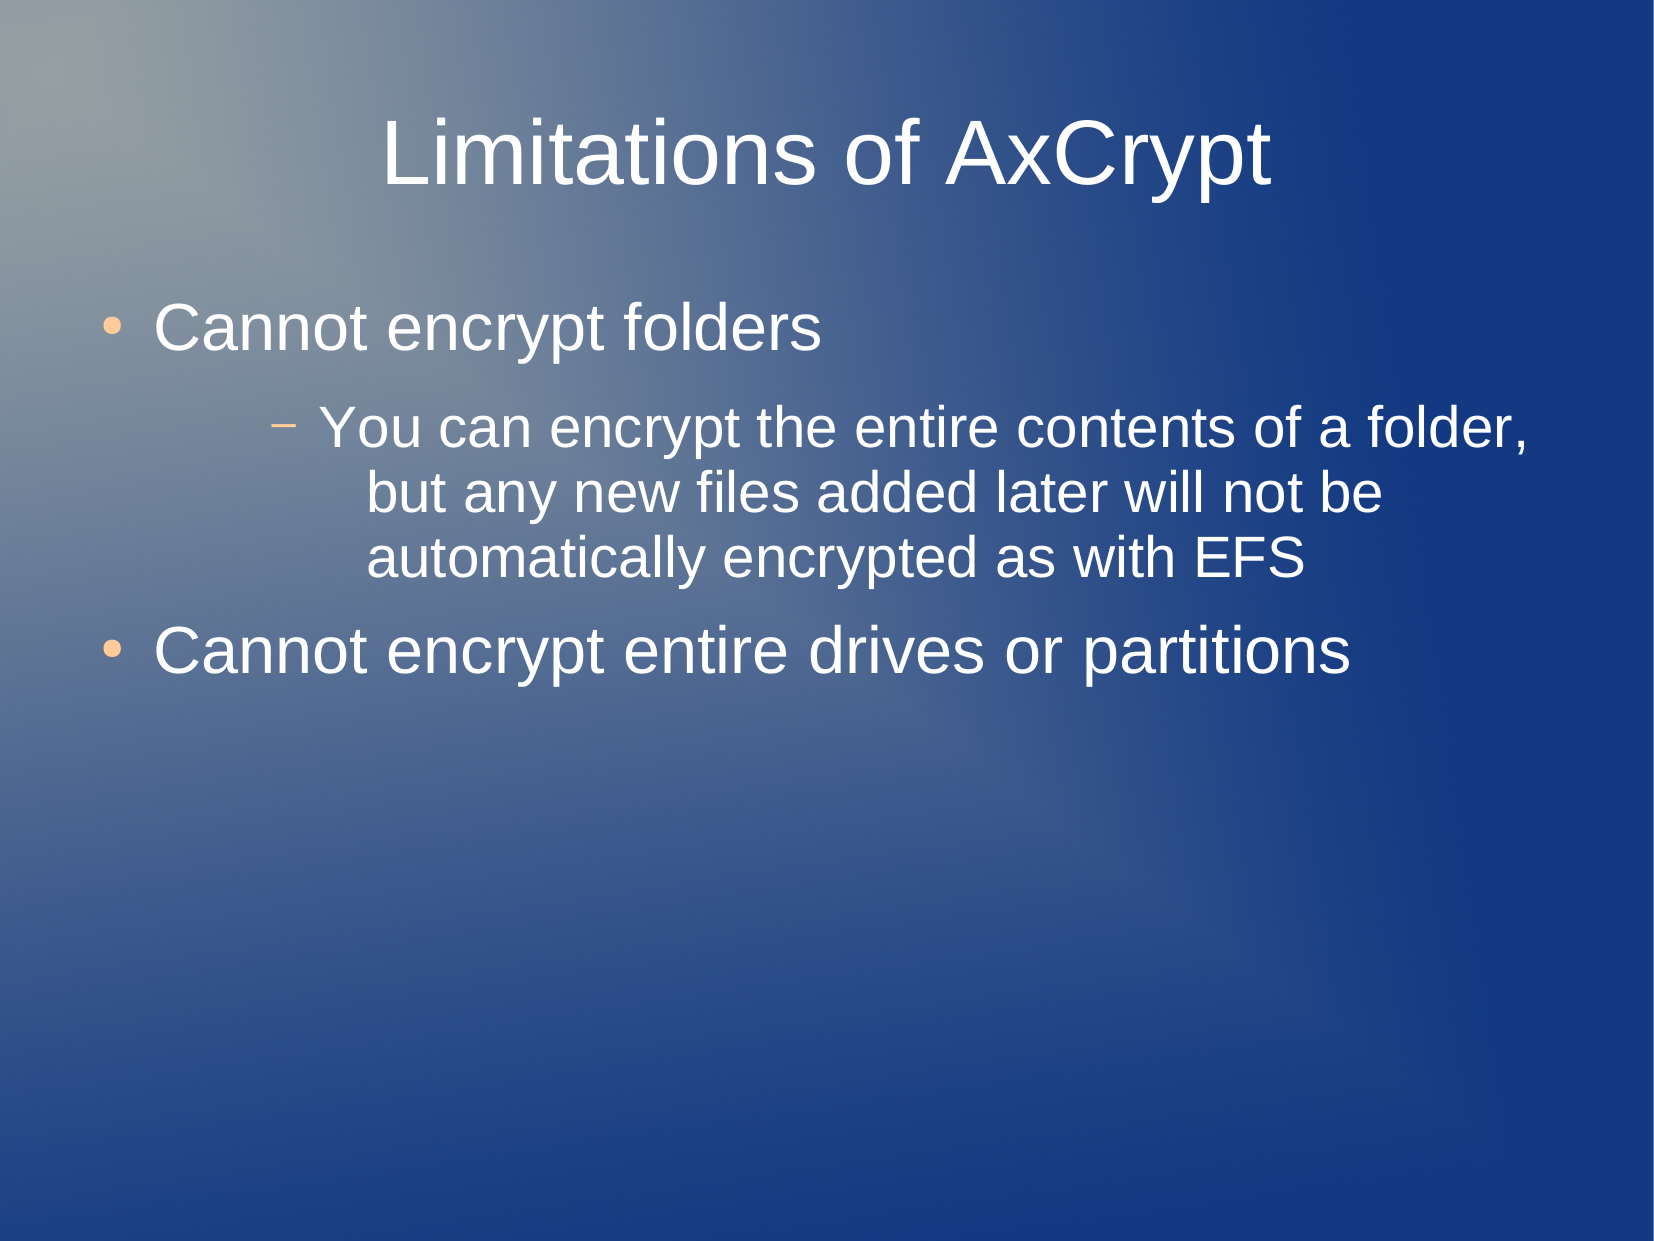

# Limitations of AxCrypt
Cannot encrypt folders
You can encrypt the entire contents of a folder, but any new files added later will not be automatically encrypted as with EFS
Cannot encrypt entire drives or partitions